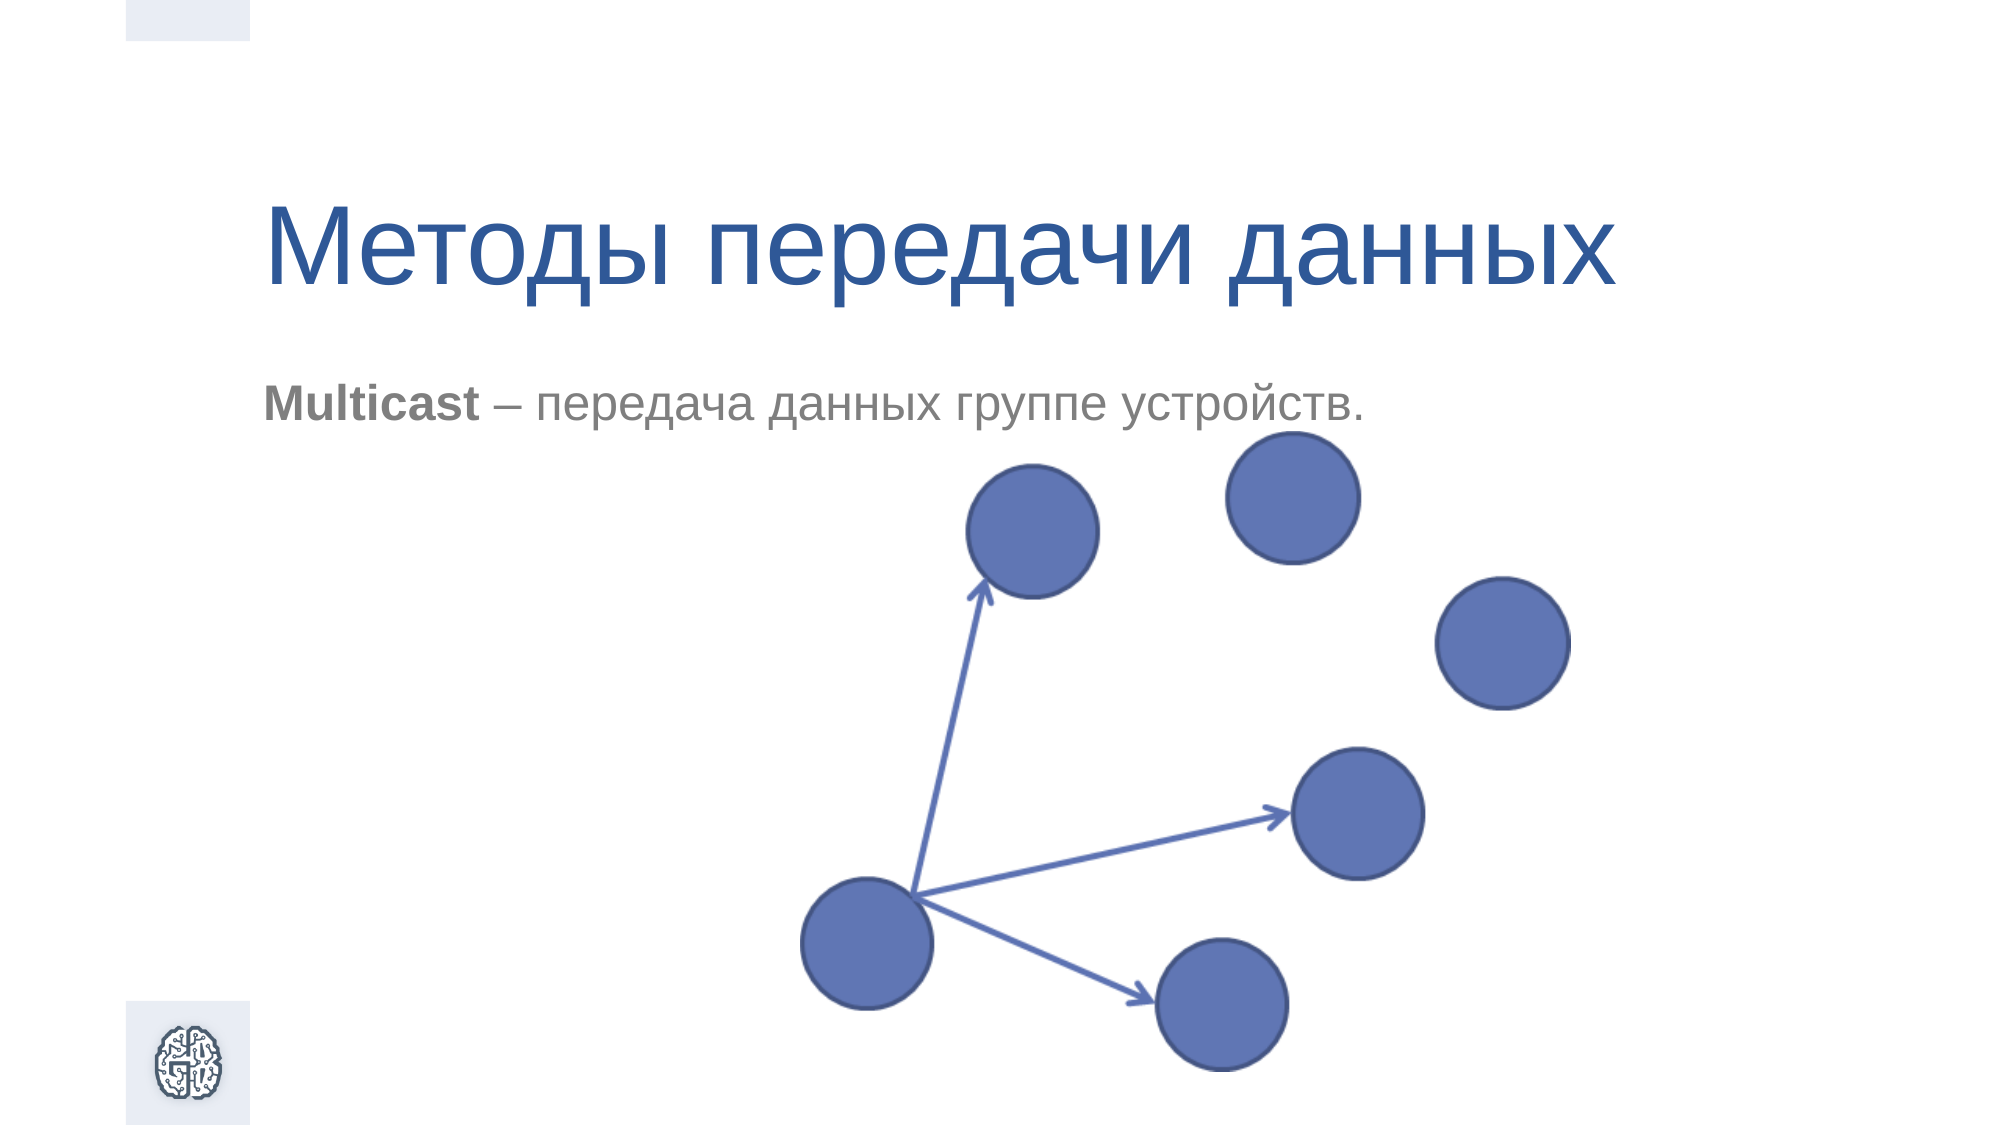

# Методы передачи данных
Multicast – передача данных группе устройств.